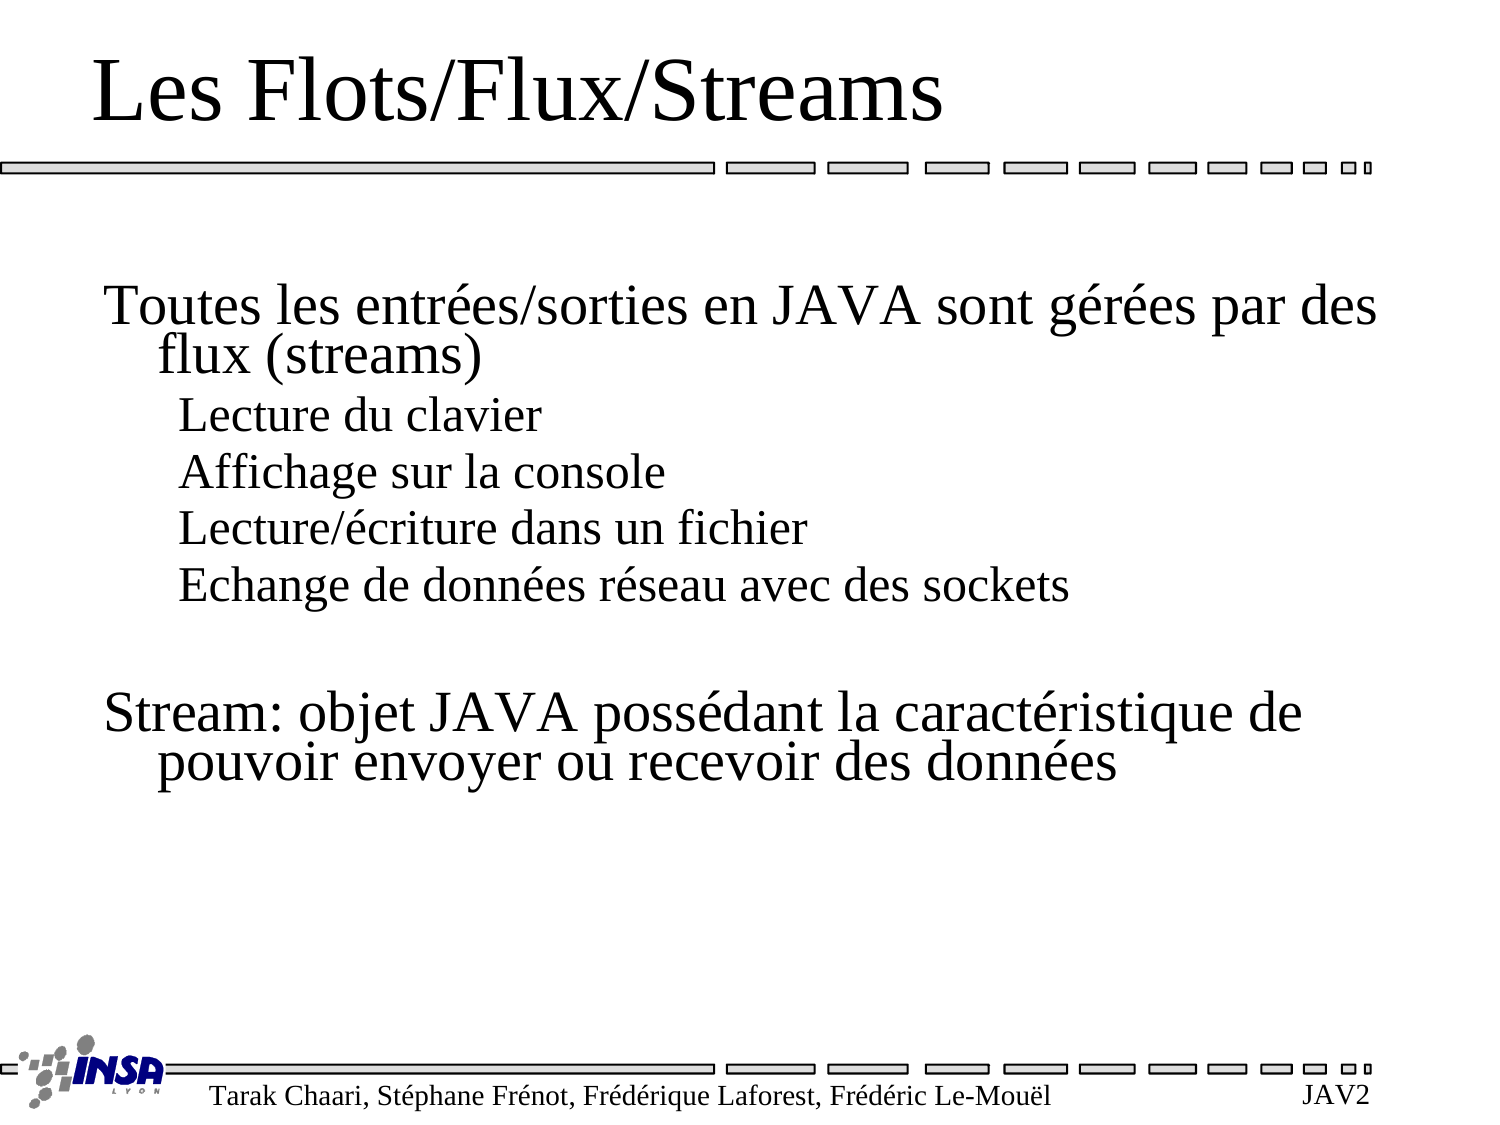

# Les Flots/Flux/Streams
Toutes les entrées/sorties en JAVA sont gérées par des flux (streams)‏
Lecture du clavier
Affichage sur la console
Lecture/écriture dans un fichier
Echange de données réseau avec des sockets
Stream: objet JAVA possédant la caractéristique de pouvoir envoyer ou recevoir des données